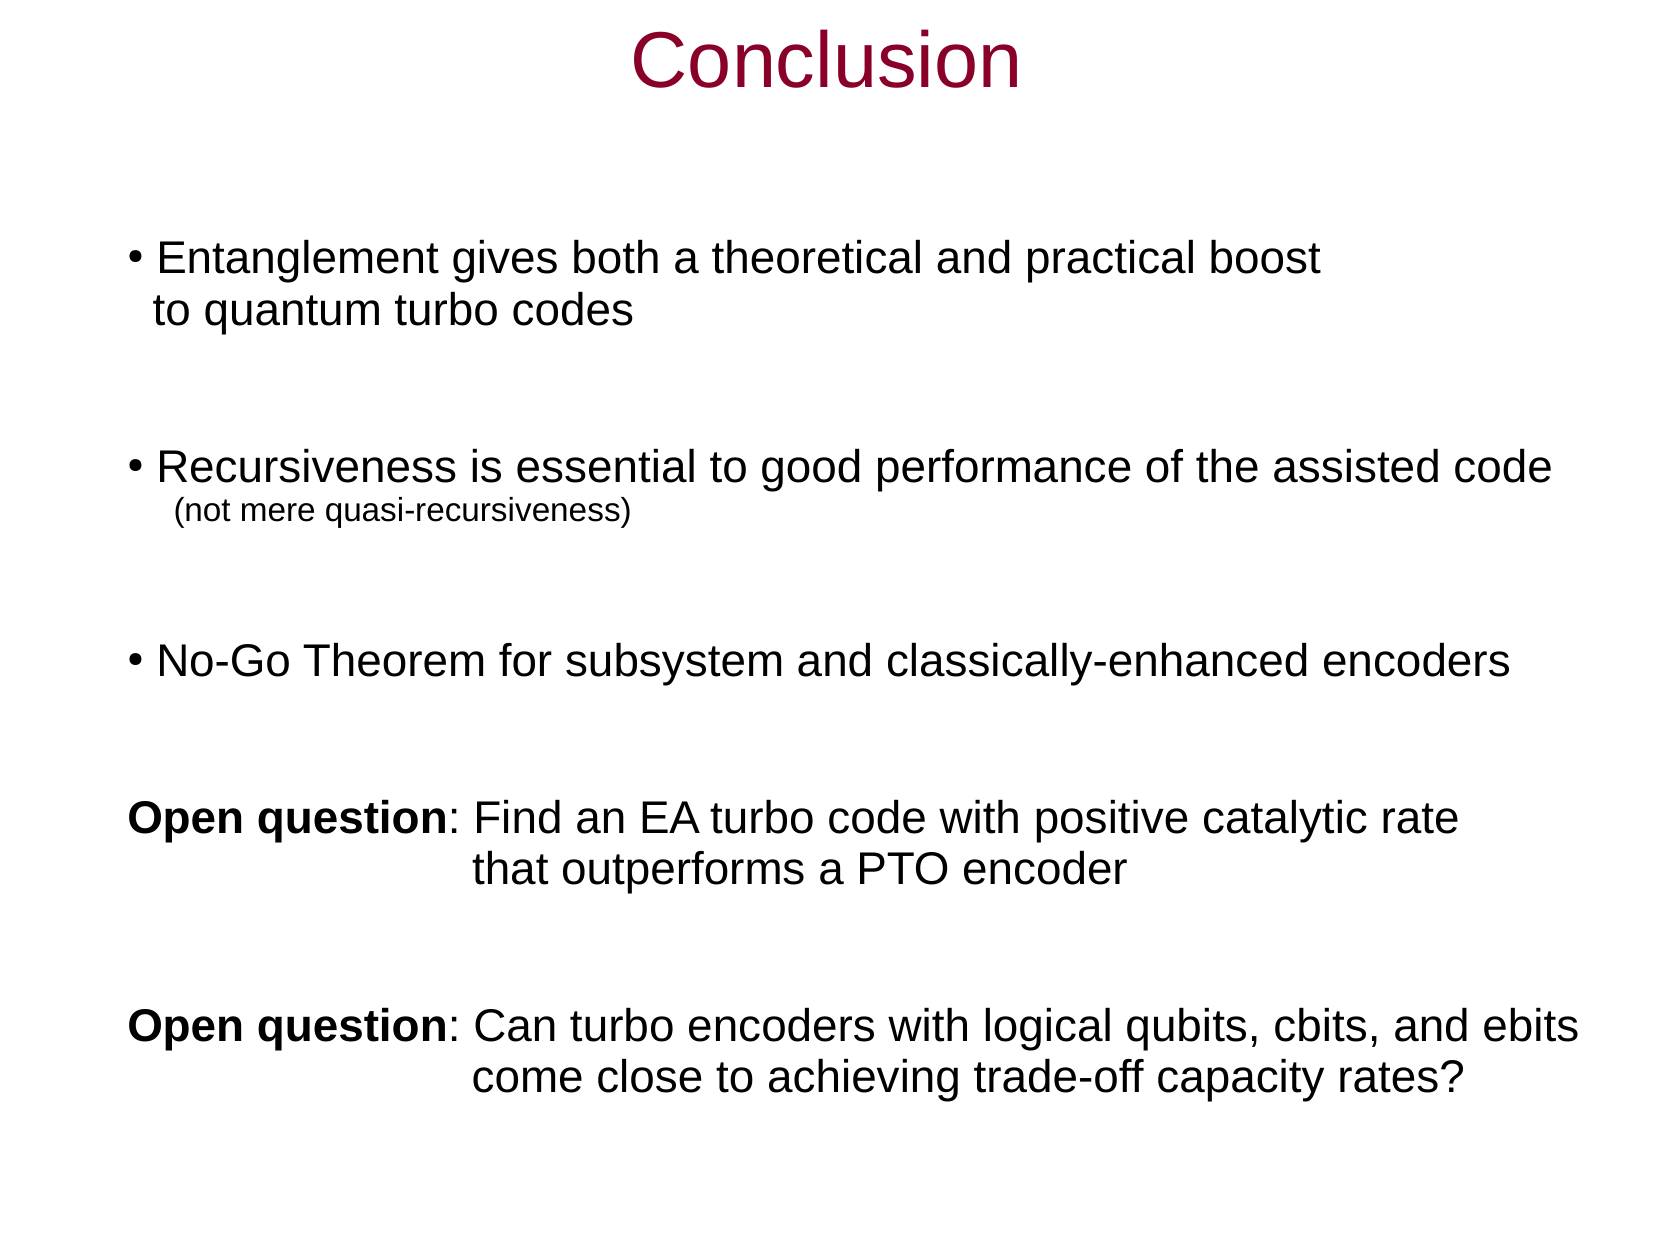

# Conclusion
 Entanglement gives both a theoretical and practical boost
 to quantum turbo codes
 Recursiveness is essential to good performance of the assisted code
 (not mere quasi-recursiveness)
 No-Go Theorem for subsystem and classically-enhanced encoders
Open question: Find an EA turbo code with positive catalytic rate
 that outperforms a PTO encoder
Open question: Can turbo encoders with logical qubits, cbits, and ebits
 come close to achieving trade-off capacity rates?